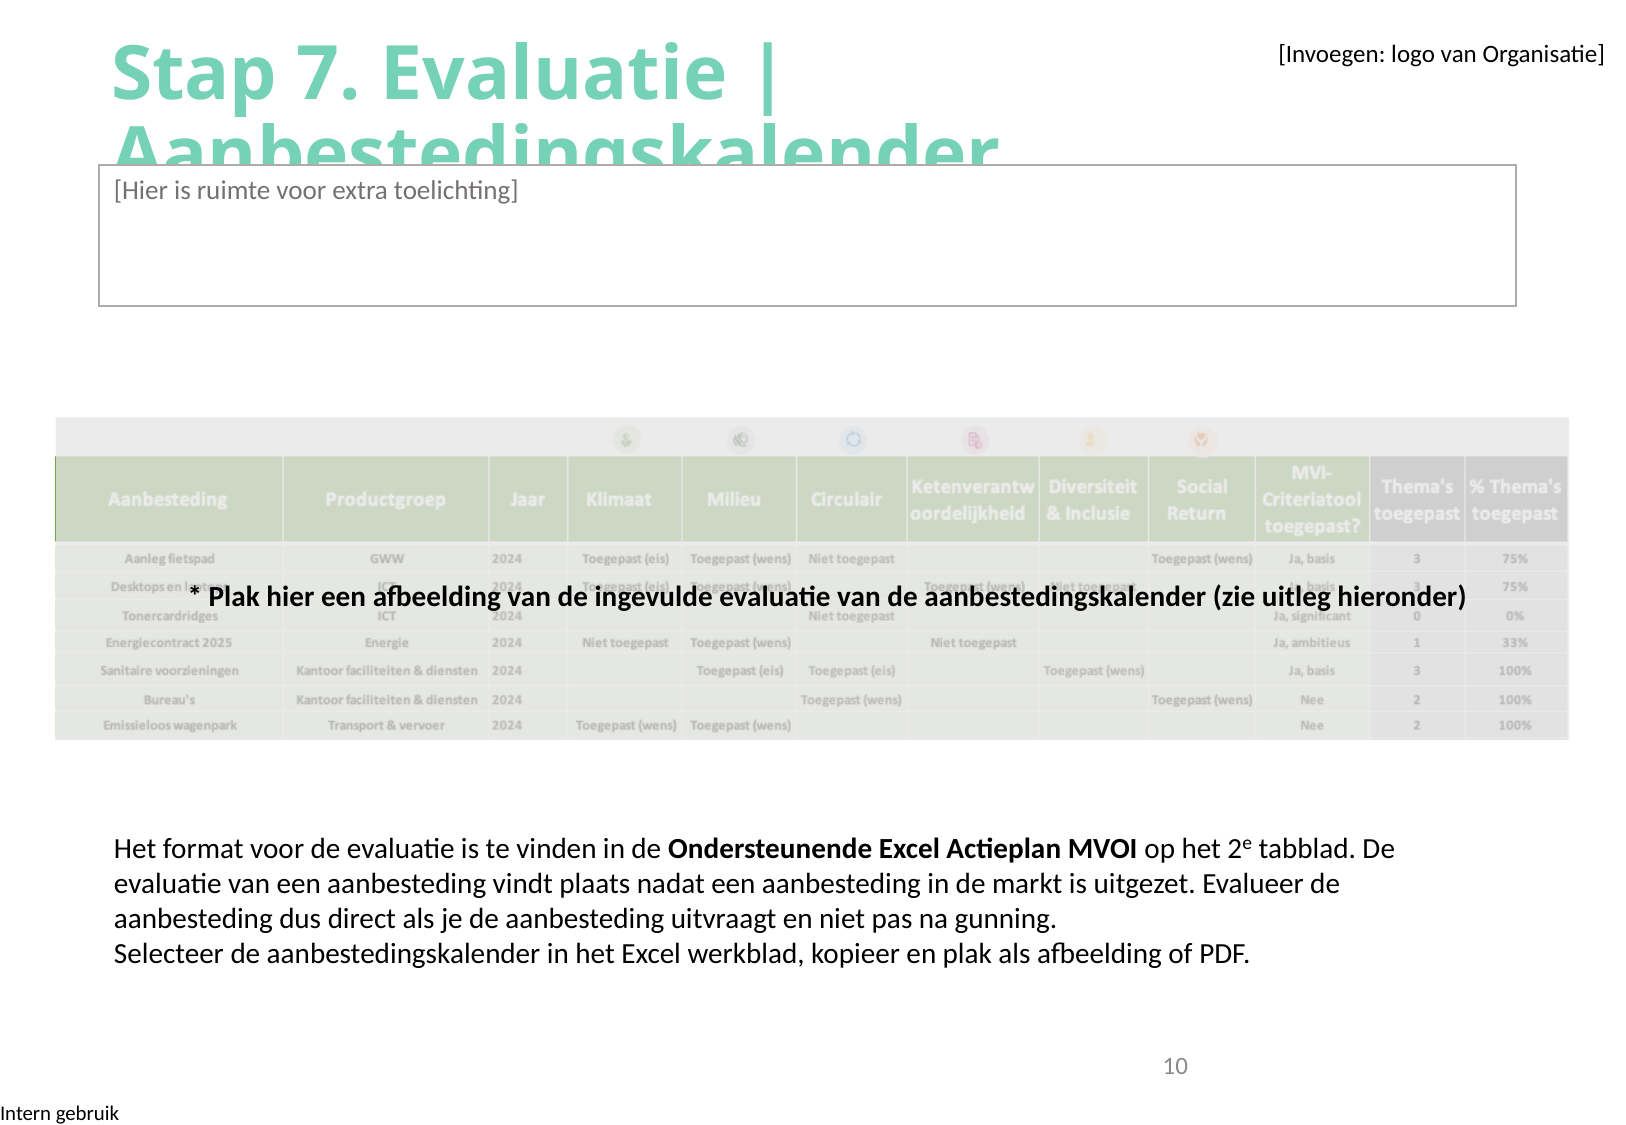

[Invoegen: logo van Organisatie]
Stap 7. Evaluatie | Aanbestedingskalender
[Hier is ruimte voor extra toelichting]
* Plak hier een afbeelding van de ingevulde evaluatie van de aanbestedingskalender (zie uitleg hieronder)
Het format voor de evaluatie is te vinden in de Ondersteunende Excel Actieplan MVOI op het 2e tabblad. De evaluatie van een aanbesteding vindt plaats nadat een aanbesteding in de markt is uitgezet. Evalueer de aanbesteding dus direct als je de aanbesteding uitvraagt en niet pas na gunning.
Selecteer de aanbestedingskalender in het Excel werkblad, kopieer en plak als afbeelding of PDF.